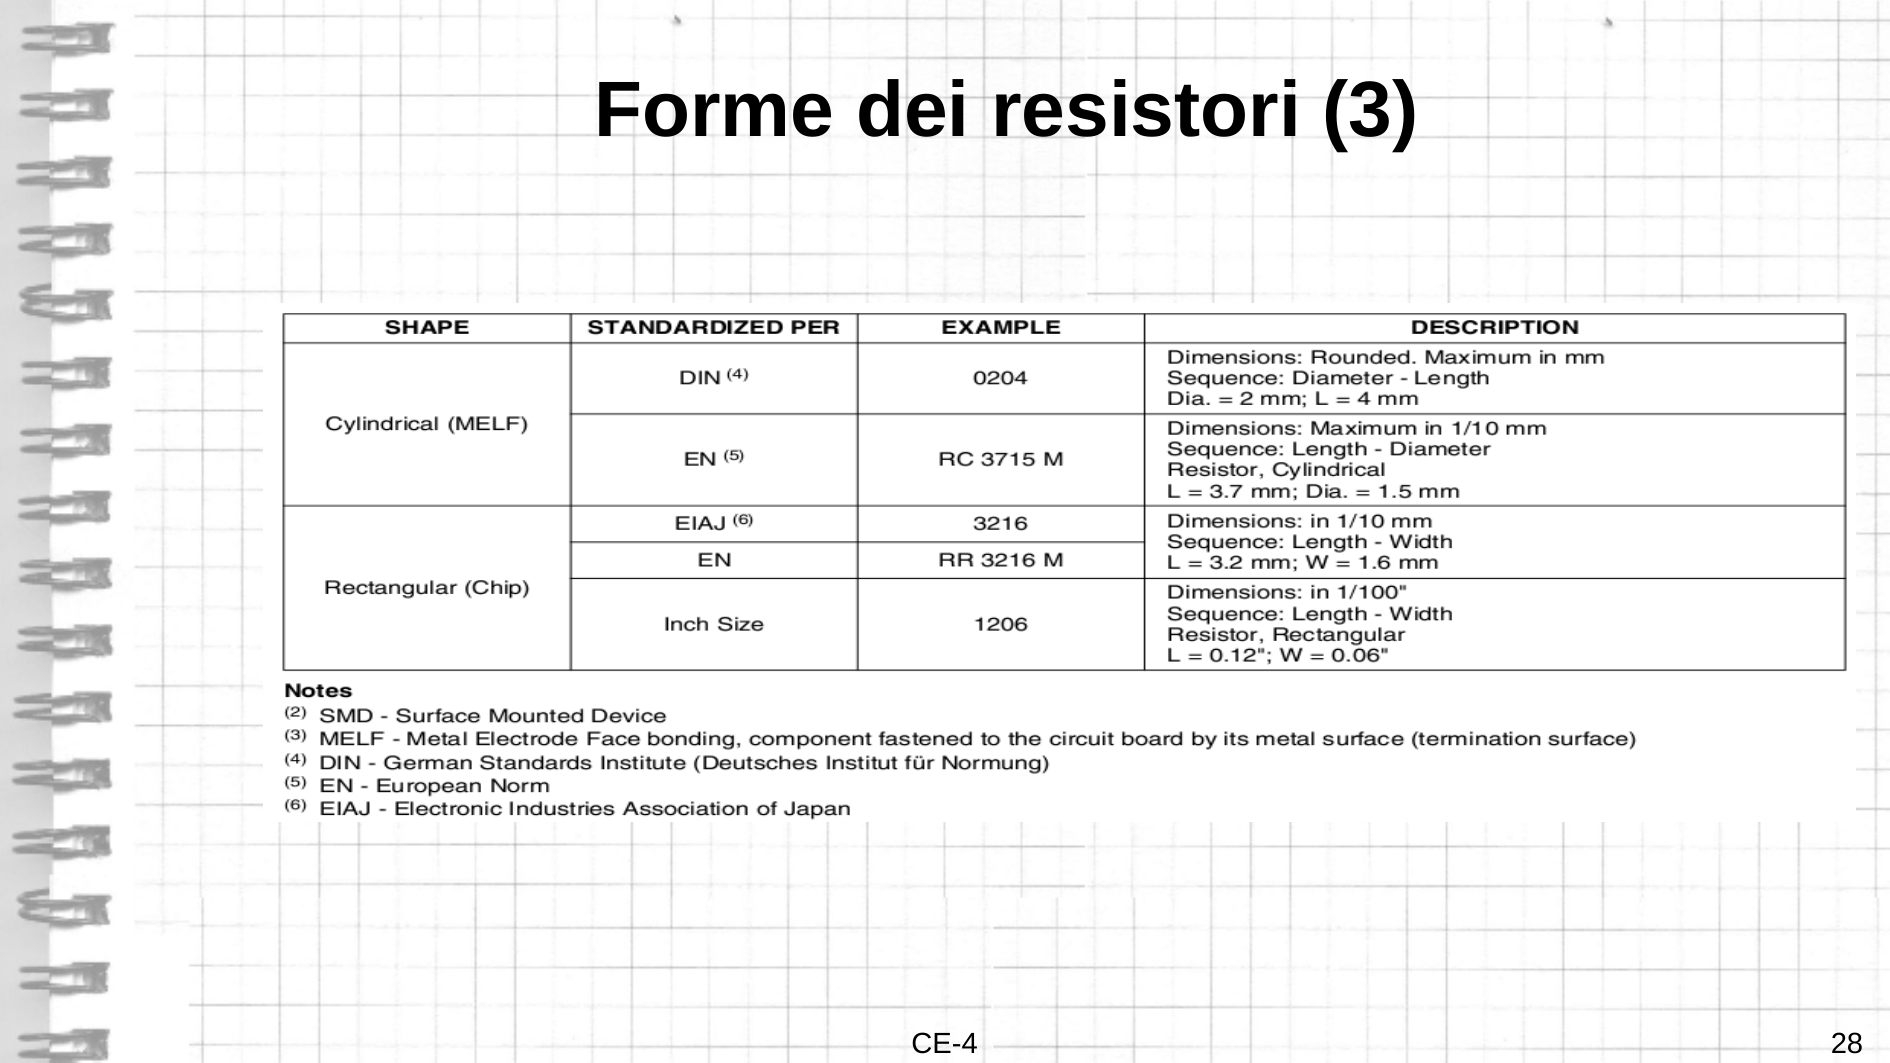

# Forme dei resistori (3)
CE-4
28